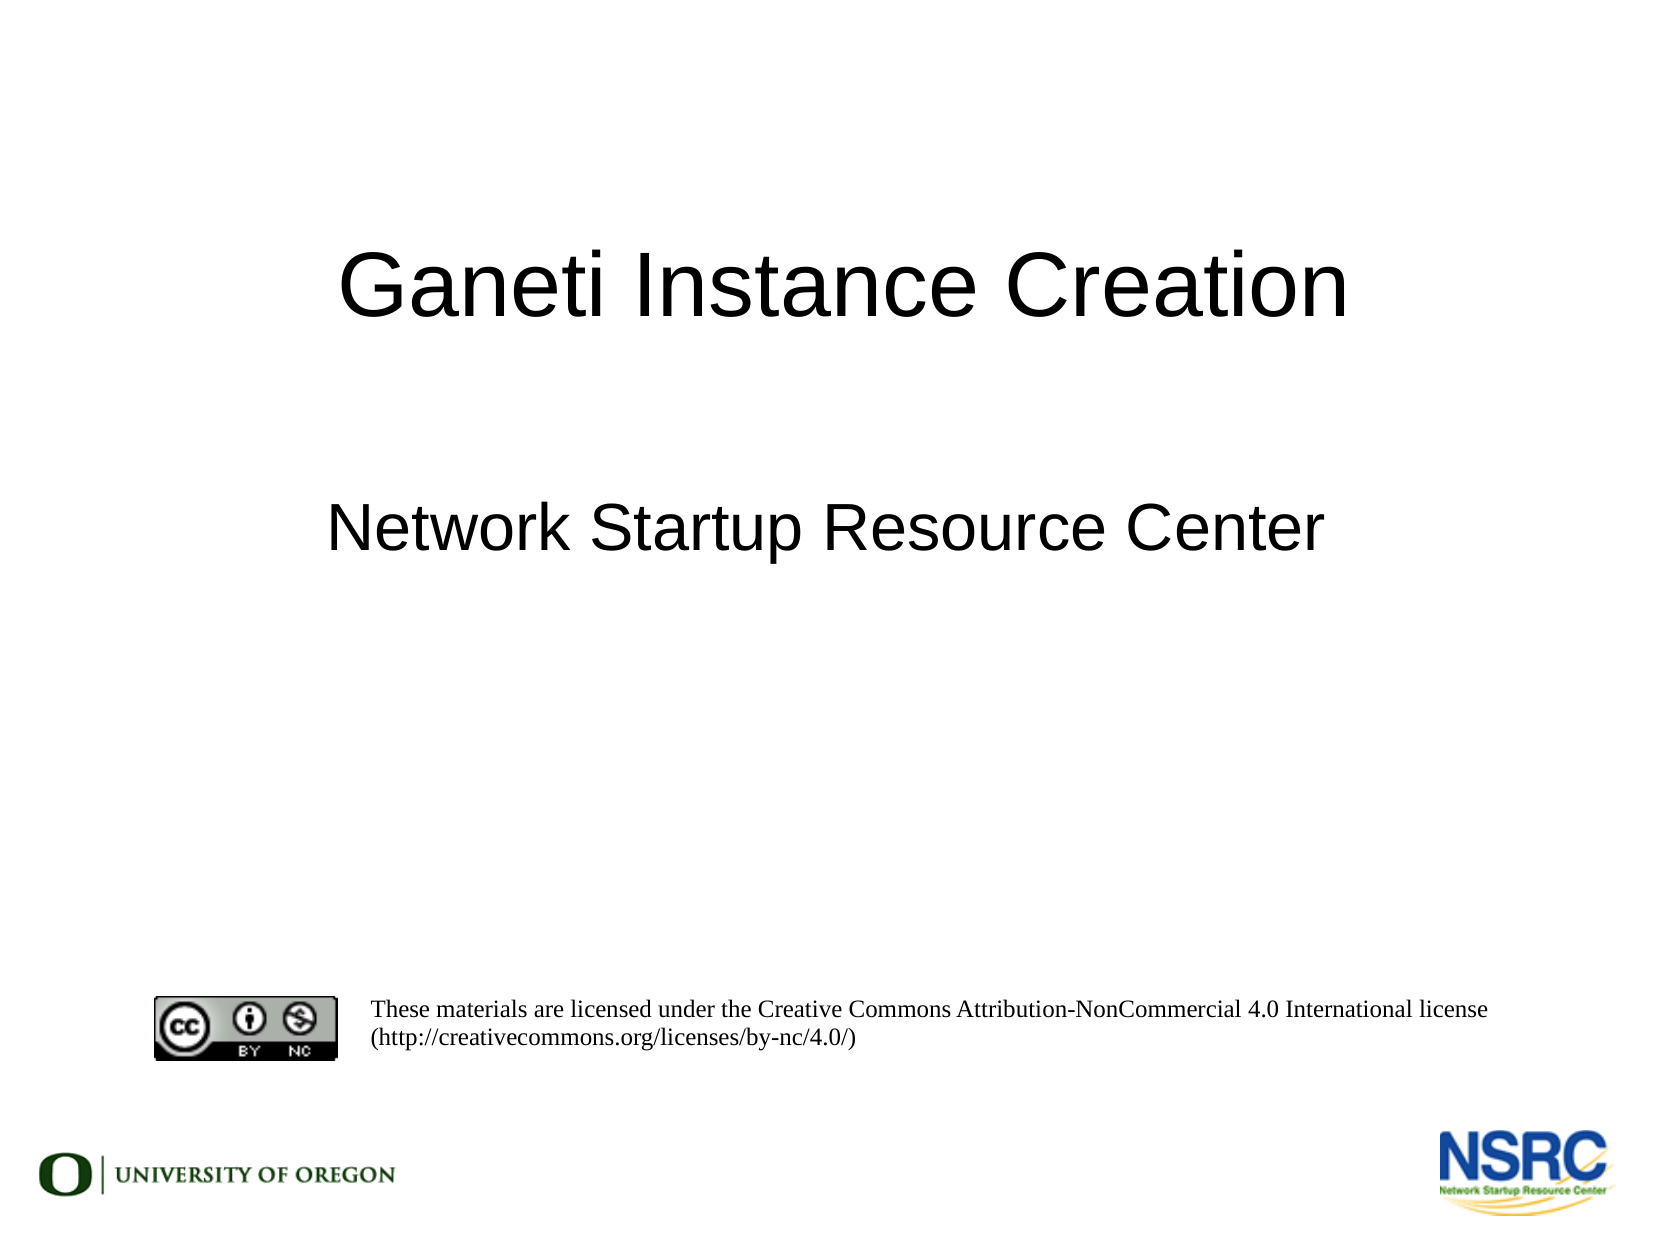

# Ganeti Instance Creation
Network Startup Resource Center
These materials are licensed under the Creative Commons Attribution-NonCommercial 4.0 International license
(http://creativecommons.org/licenses/by-nc/4.0/)